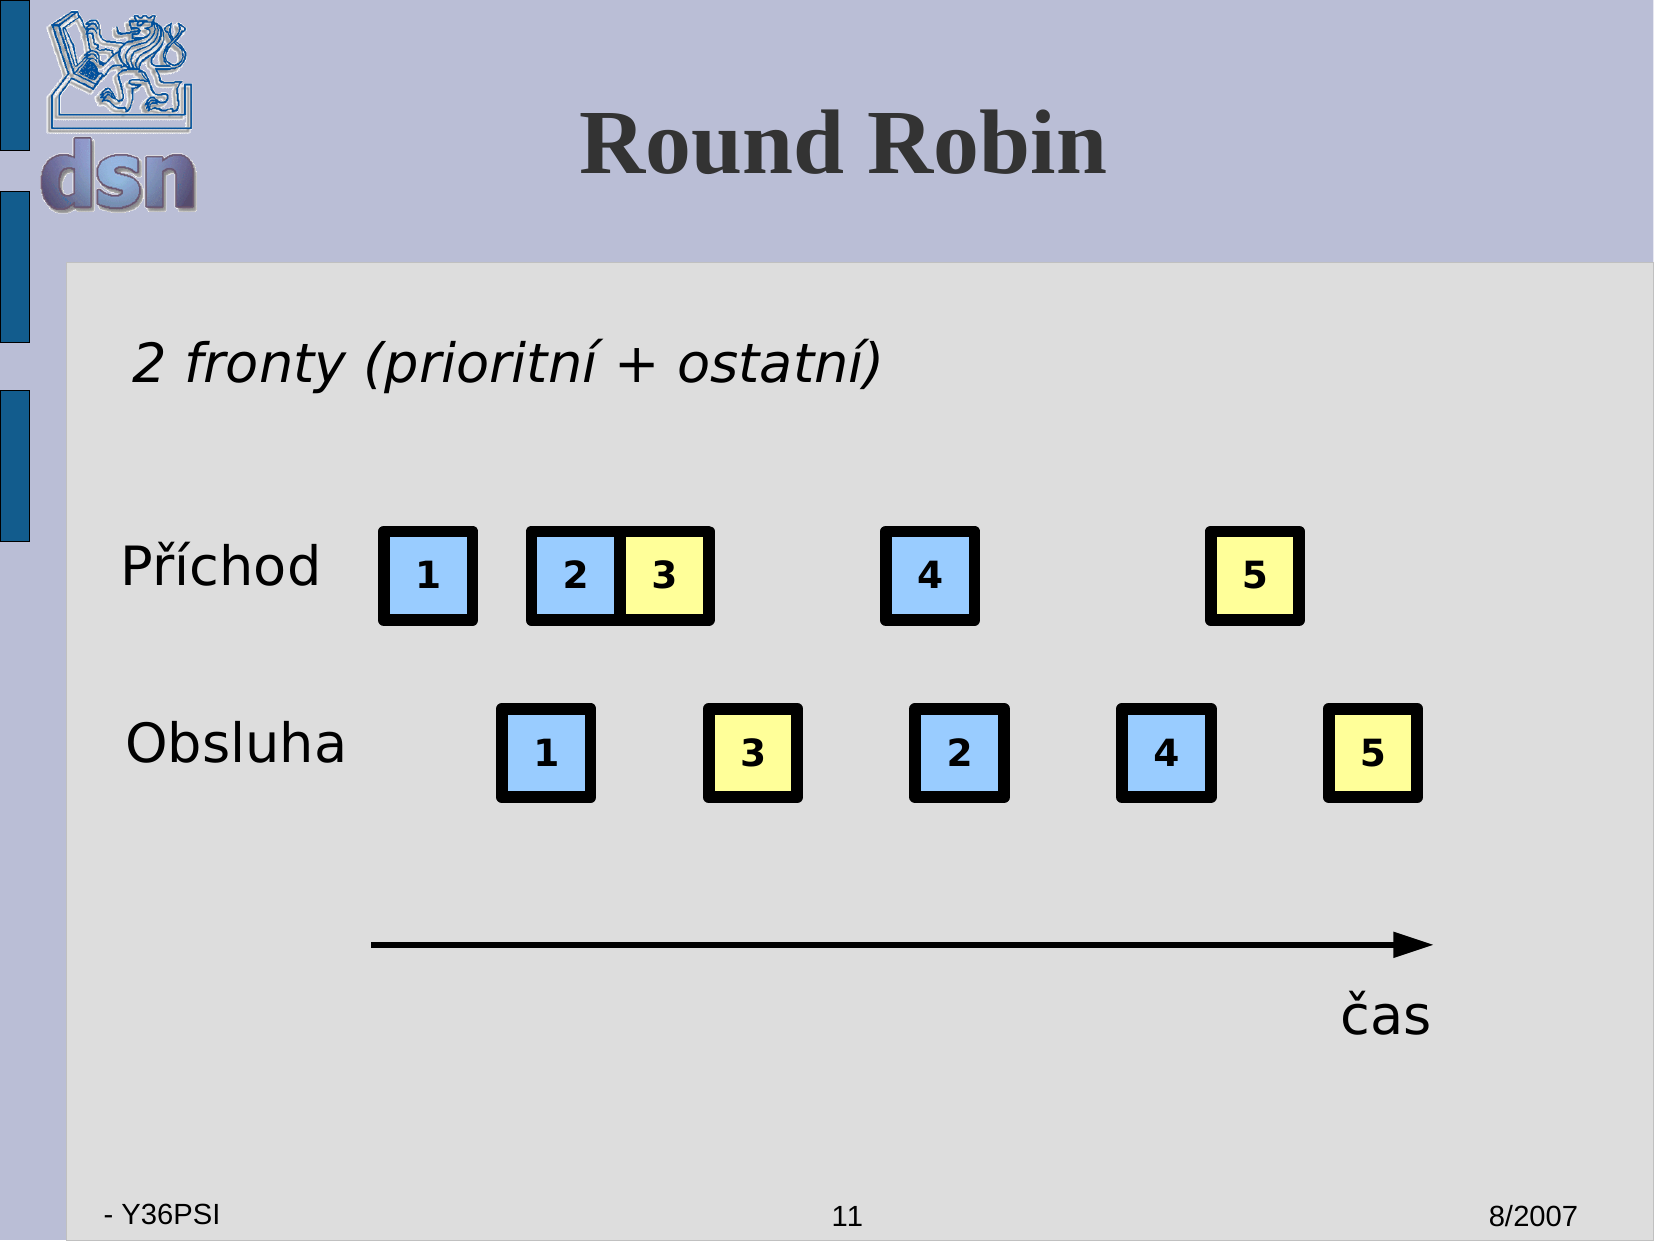

# Round Robin
2 fronty (prioritní + ostatní)
Příchod
1
2
3
4
5
Obsluha
1
3
2
4
5
čas